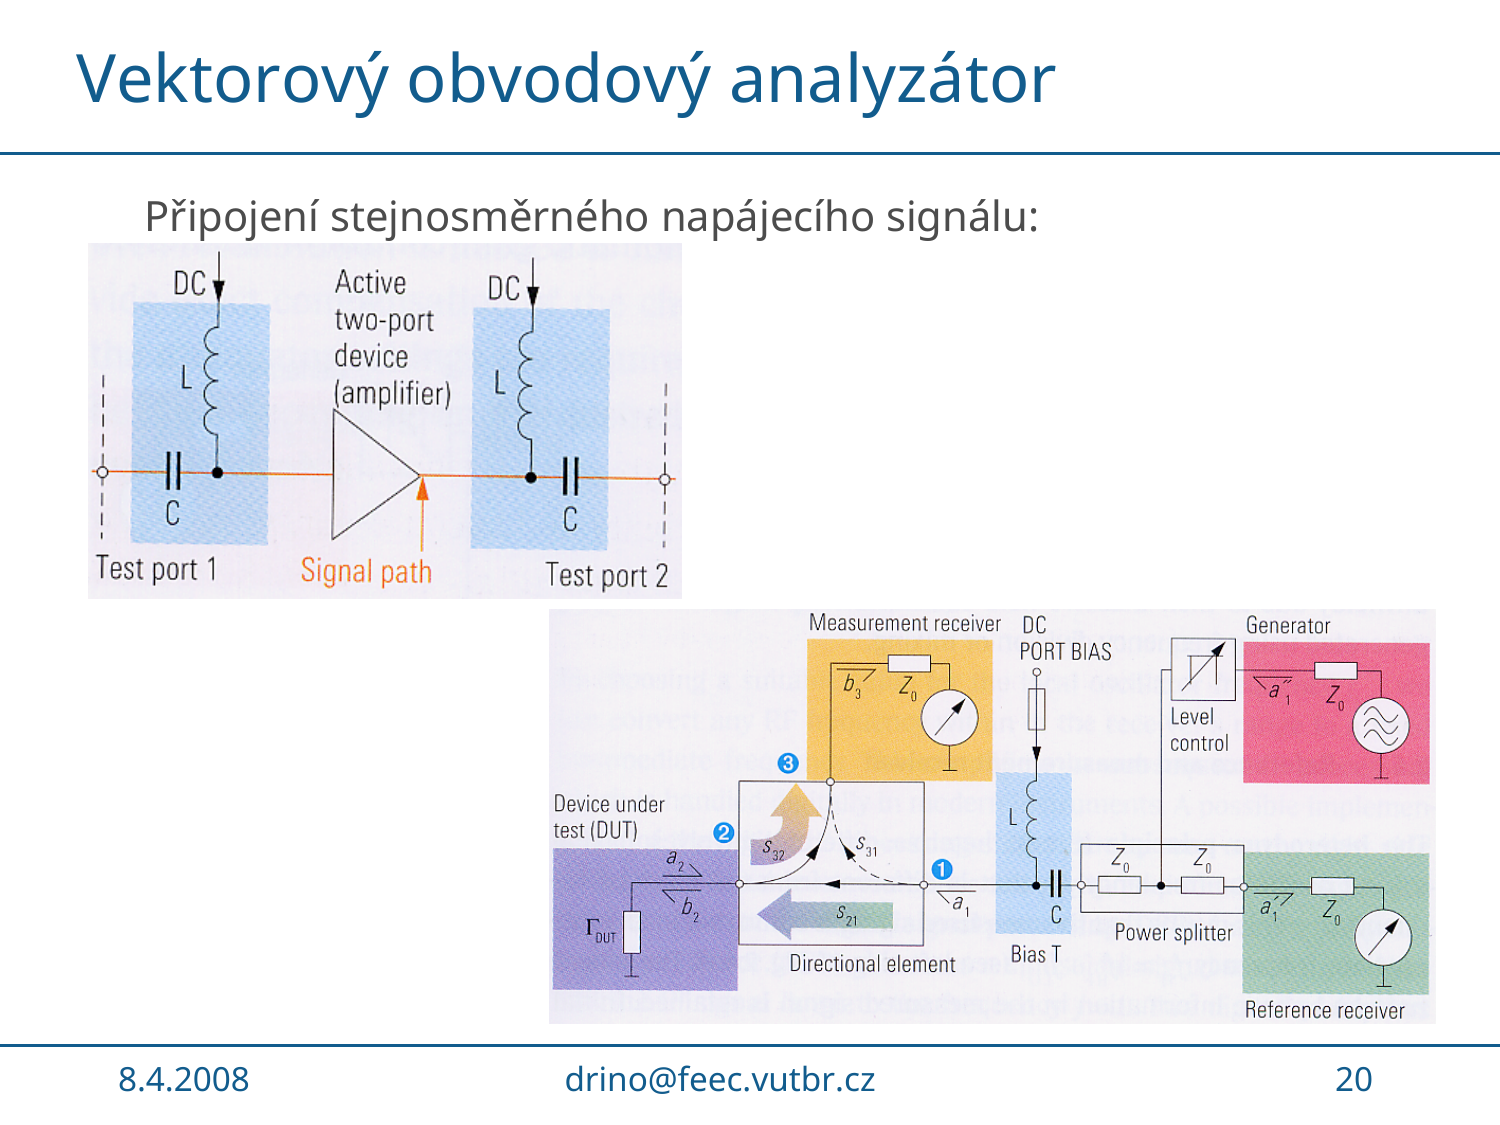

# Vektorový obvodový analyzátor
Připojení stejnosměrného napájecího signálu:
8.4.2008
drino@feec.vutbr.cz